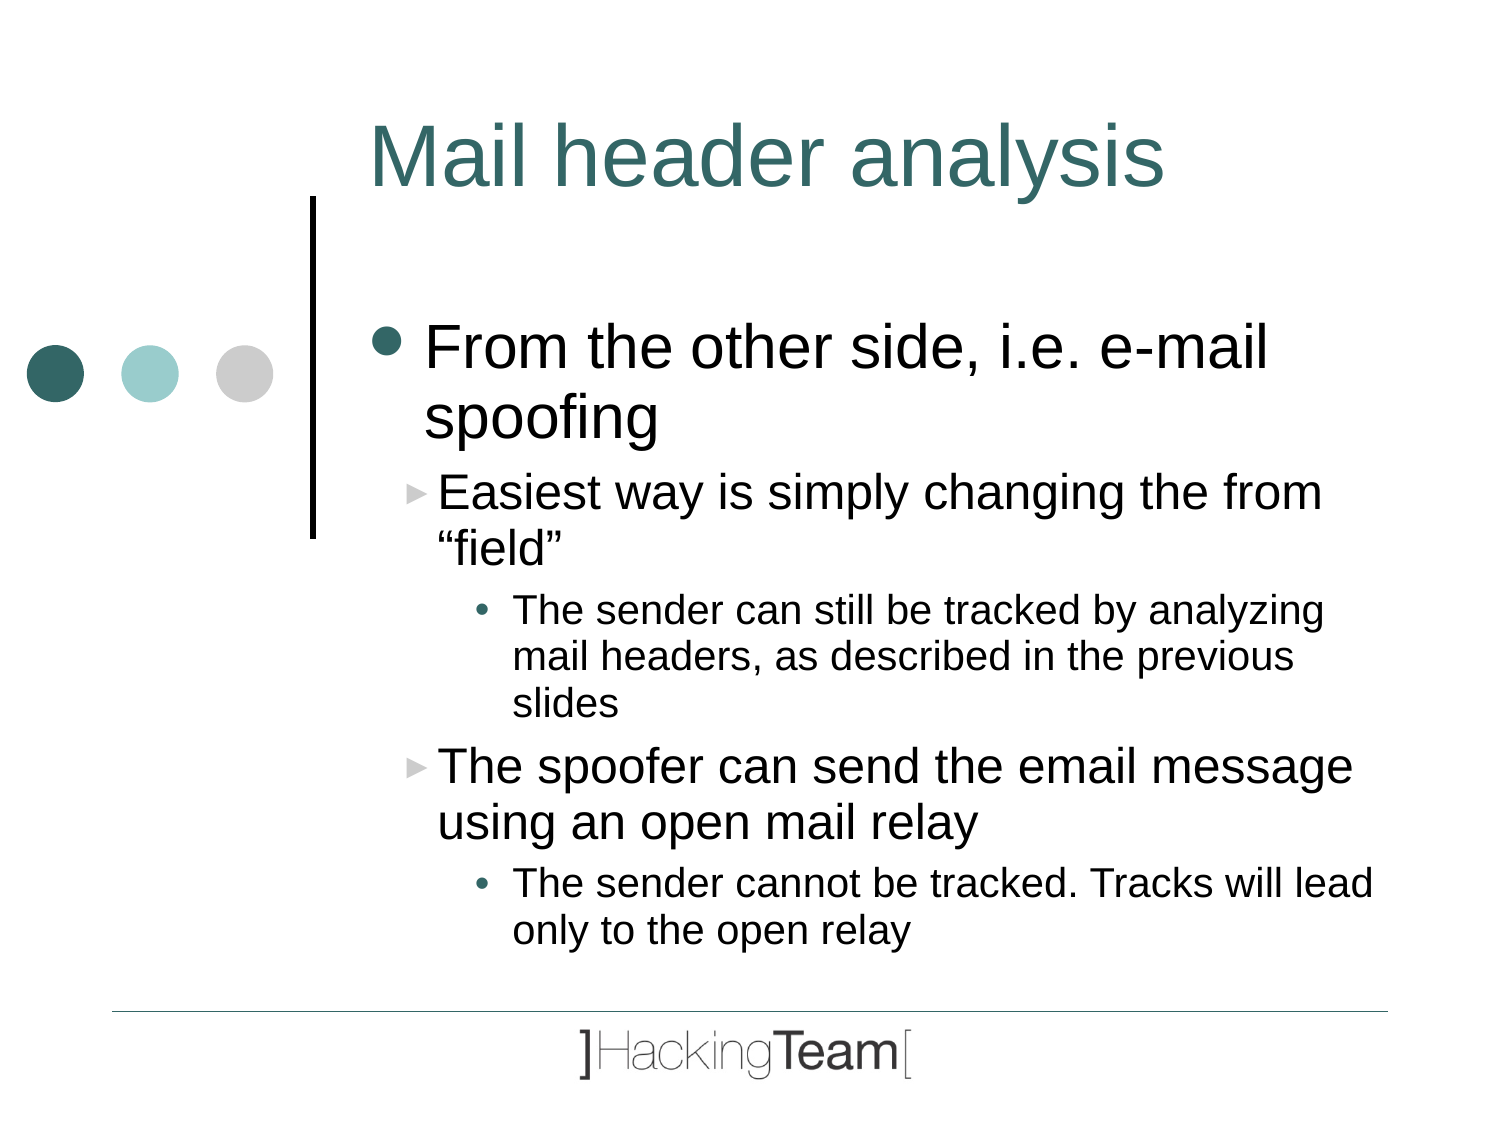

# Mail header analysis
From the other side, i.e. e-mail spoofing
Easiest way is simply changing the from “field”
The sender can still be tracked by analyzing mail headers, as described in the previous slides
The spoofer can send the email message using an open mail relay
The sender cannot be tracked. Tracks will lead only to the open relay